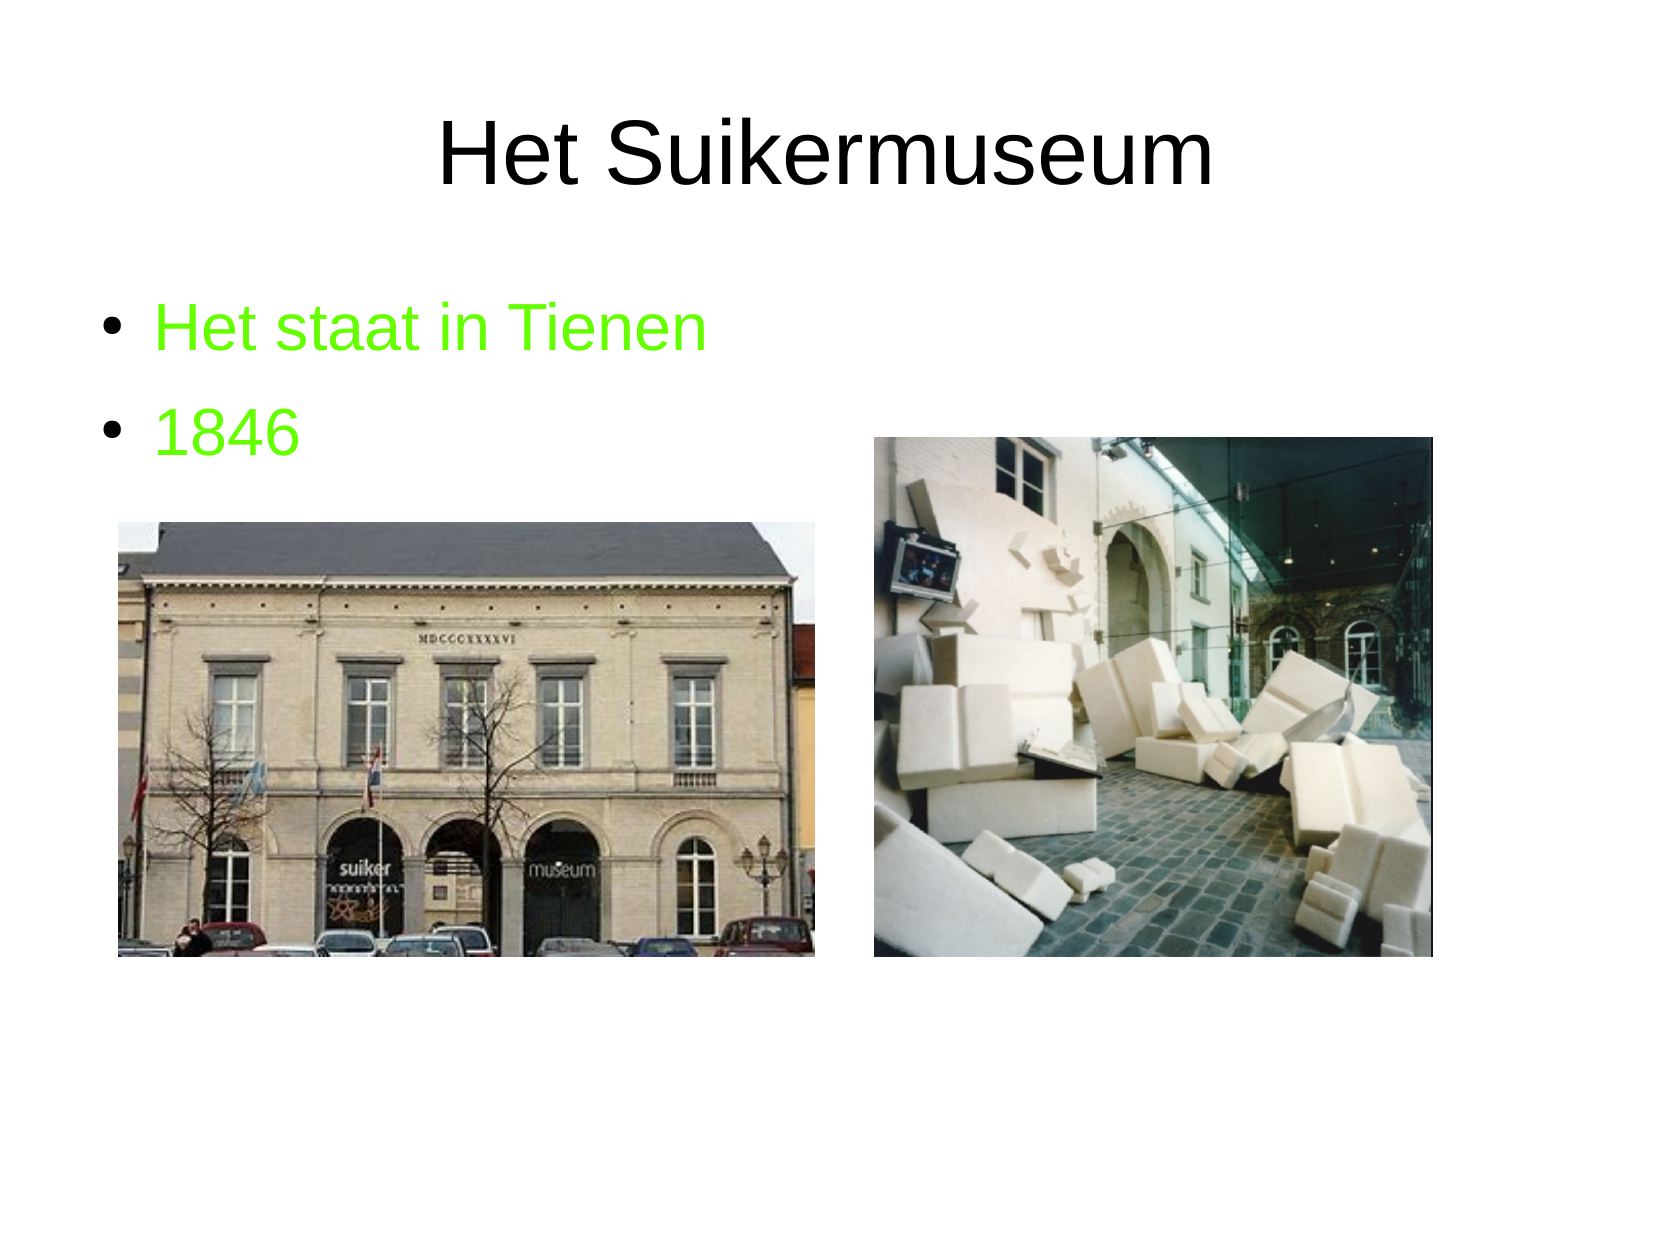

# Het Suikermuseum
Het staat in Tienen
1846